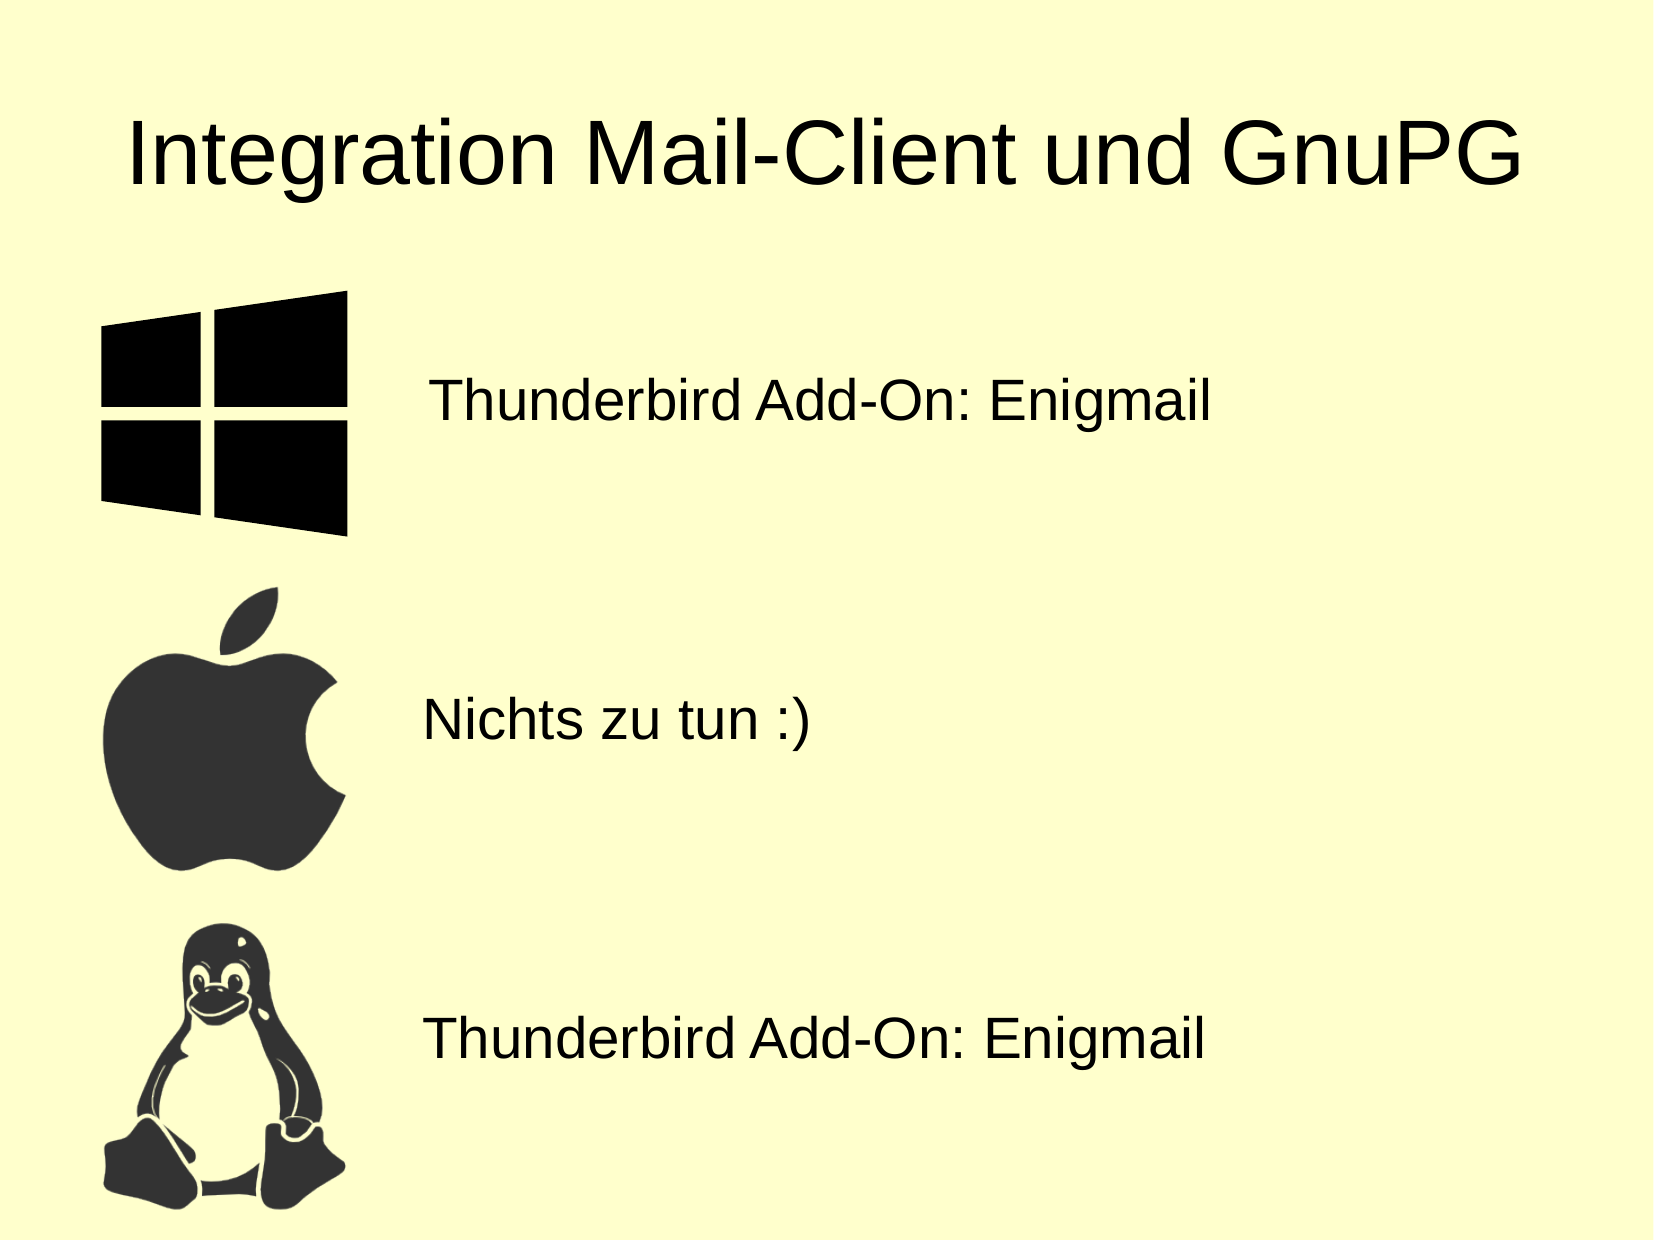

# Integration Mail-Client und GnuPG
Thunderbird Add-On: Enigmail
Nichts zu tun :)
Thunderbird Add-On: Enigmail